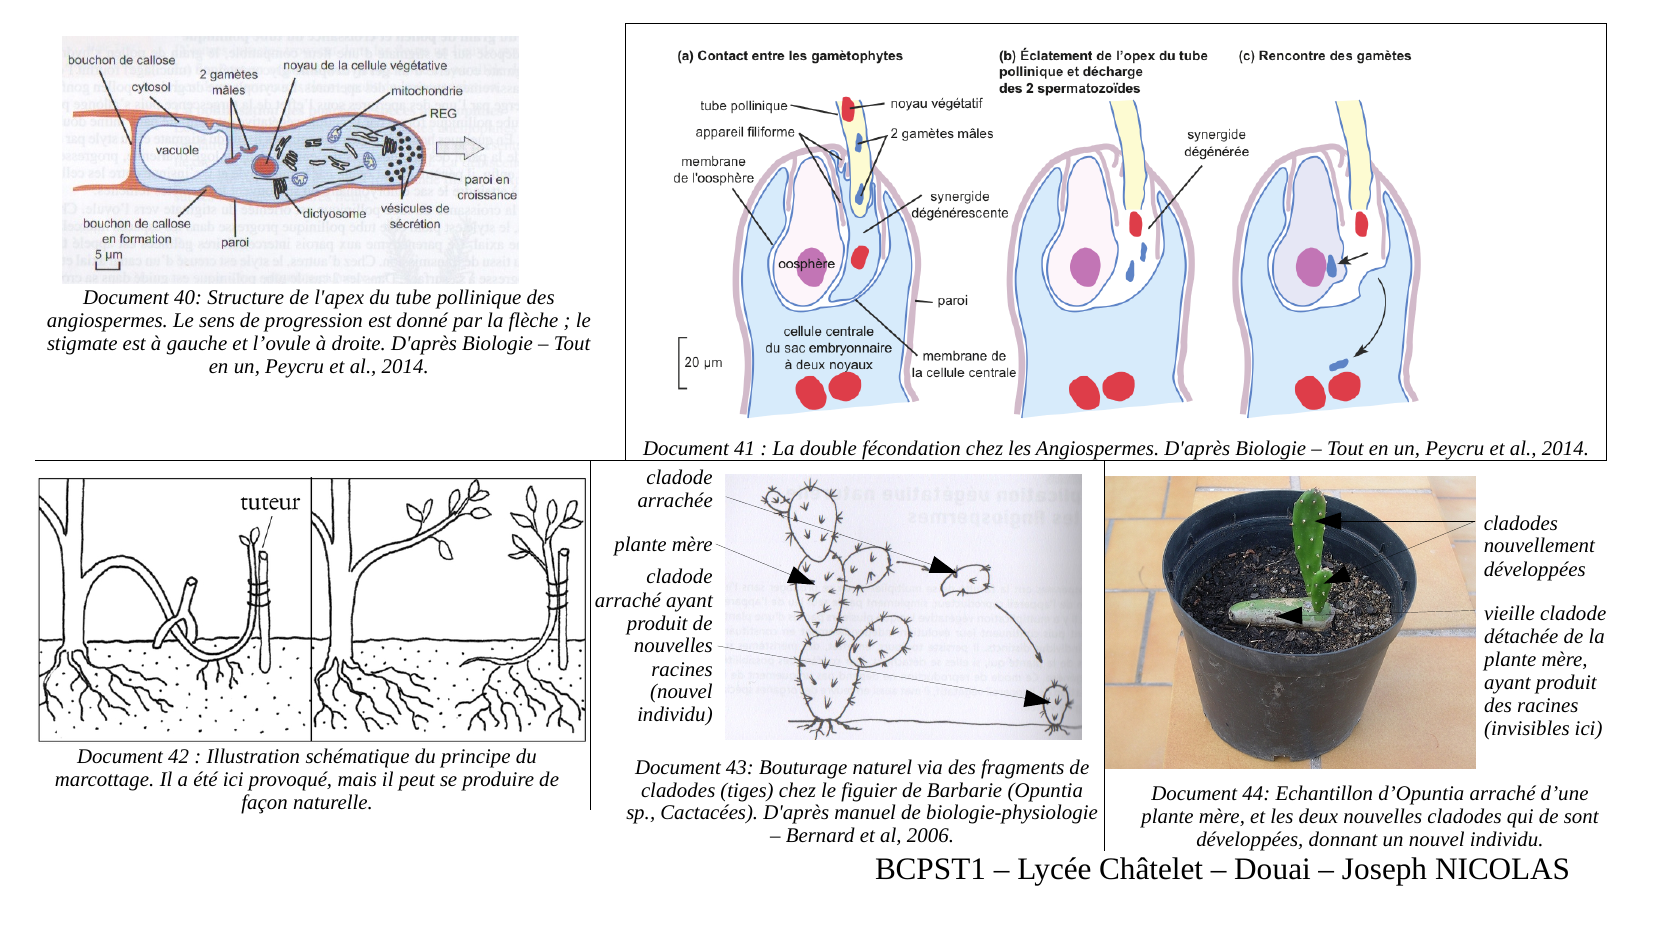

Document 40: Structure de l'apex du tube pollinique des angiospermes. Le sens de progression est donné par la flèche ; le stigmate est à gauche et l’ovule à droite. D'après Biologie – Tout en un, Peycru et al., 2014.
Document 41 : La double fécondation chez les Angiospermes. D'après Biologie – Tout en un, Peycru et al., 2014.
cladode arrachée
cladodes nouvellement développées
plante mère
cladode arraché ayant produit de nouvelles racines
(nouvel individu)
vieille cladode détachée de la plante mère, ayant produit des racines (invisibles ici)
Document 42 : Illustration schématique du principe du marcottage. Il a été ici provoqué, mais il peut se produire de façon naturelle.
Document 43: Bouturage naturel via des fragments de cladodes (tiges) chez le figuier de Barbarie (Opuntia sp., Cactacées). D'après manuel de biologie-physiologie – Bernard et al, 2006.
Document 44: Echantillon d’Opuntia arraché d’une plante mère, et les deux nouvelles cladodes qui de sont développées, donnant un nouvel individu.
BCPST1 – Lycée Châtelet – Douai – Joseph NICOLAS